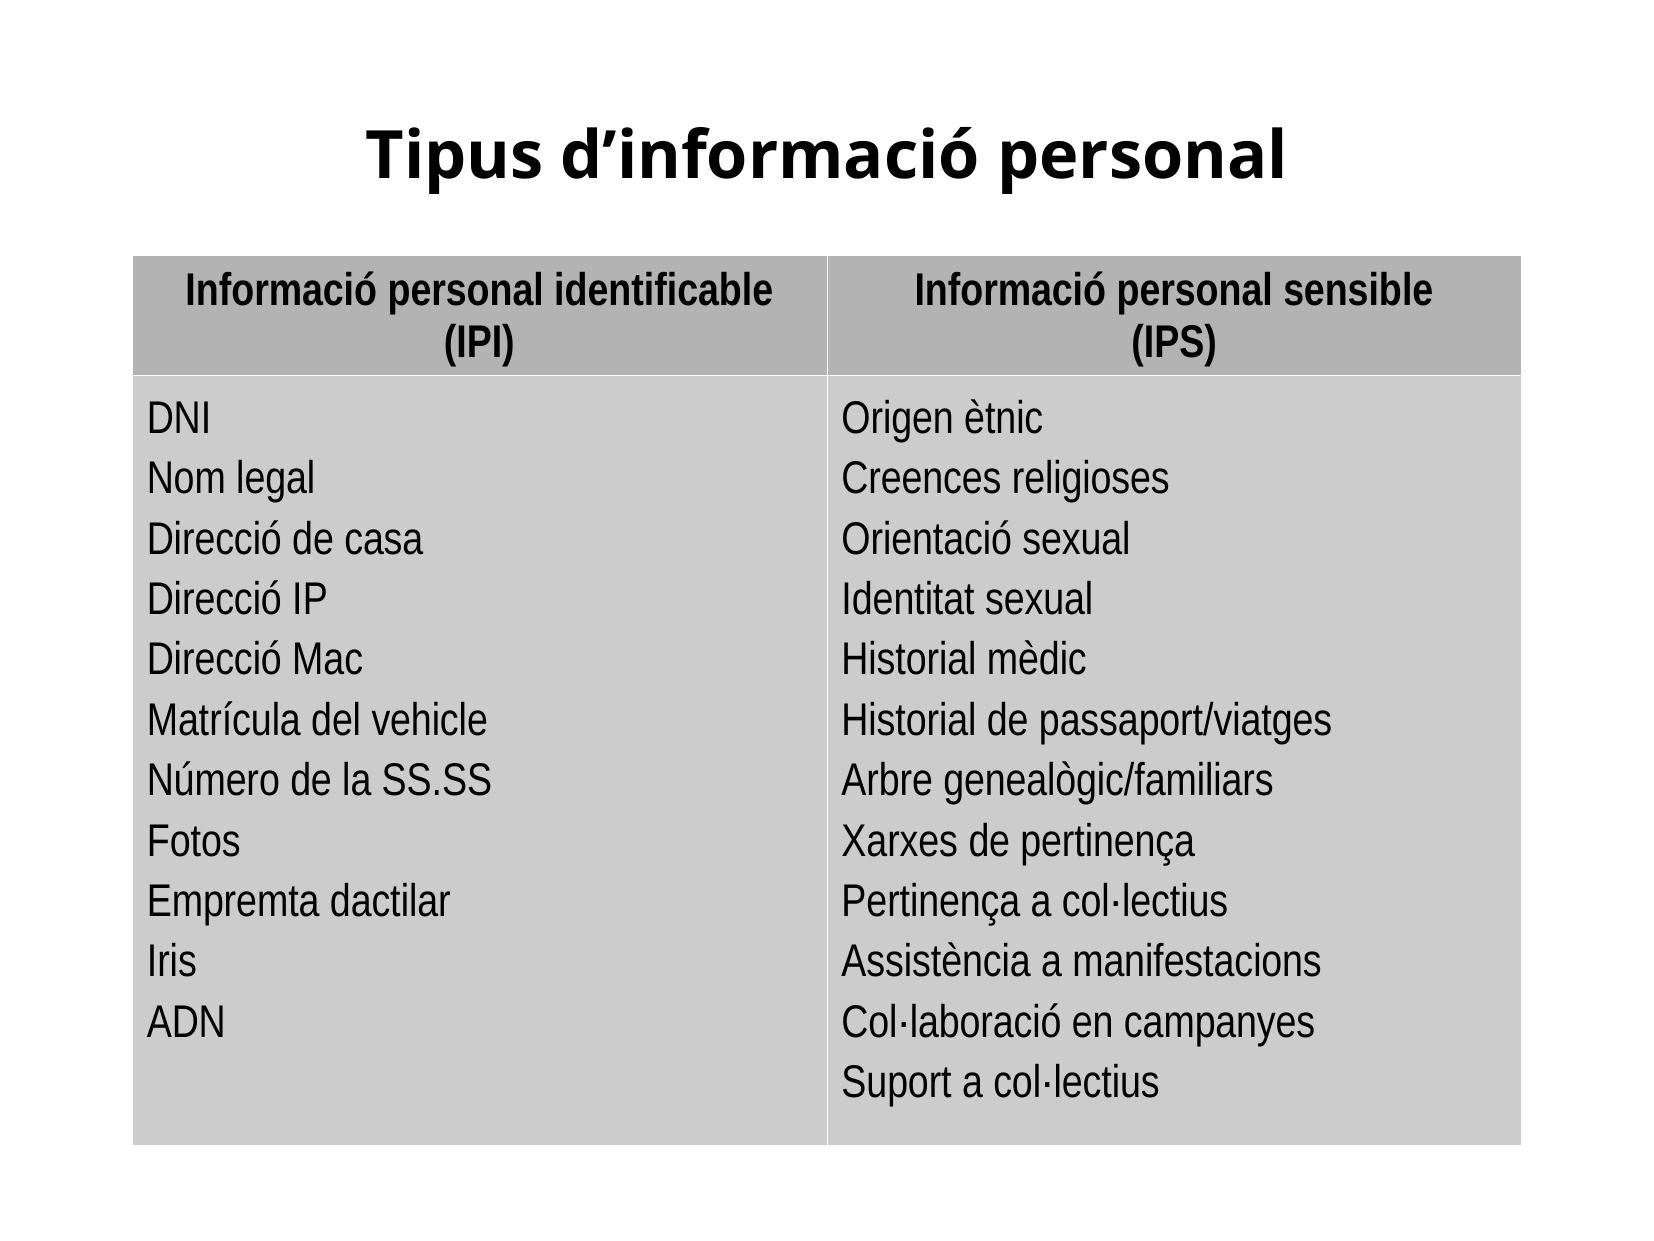

# Tipus d’informació personal
| Informació personal identificable (IPI) | Informació personal sensible (IPS) |
| --- | --- |
| DNI Nom legal Direcció de casa Direcció IP Direcció Mac Matrícula del vehicle Número de la SS.SS Fotos Empremta dactilar Iris ADN | Origen ètnic Creences religioses Orientació sexual Identitat sexual Historial mèdic Historial de passaport/viatges Arbre genealògic/familiars Xarxes de pertinença Pertinença a col·lectius Assistència a manifestacions Col·laboració en campanyes Suport a col·lectius |